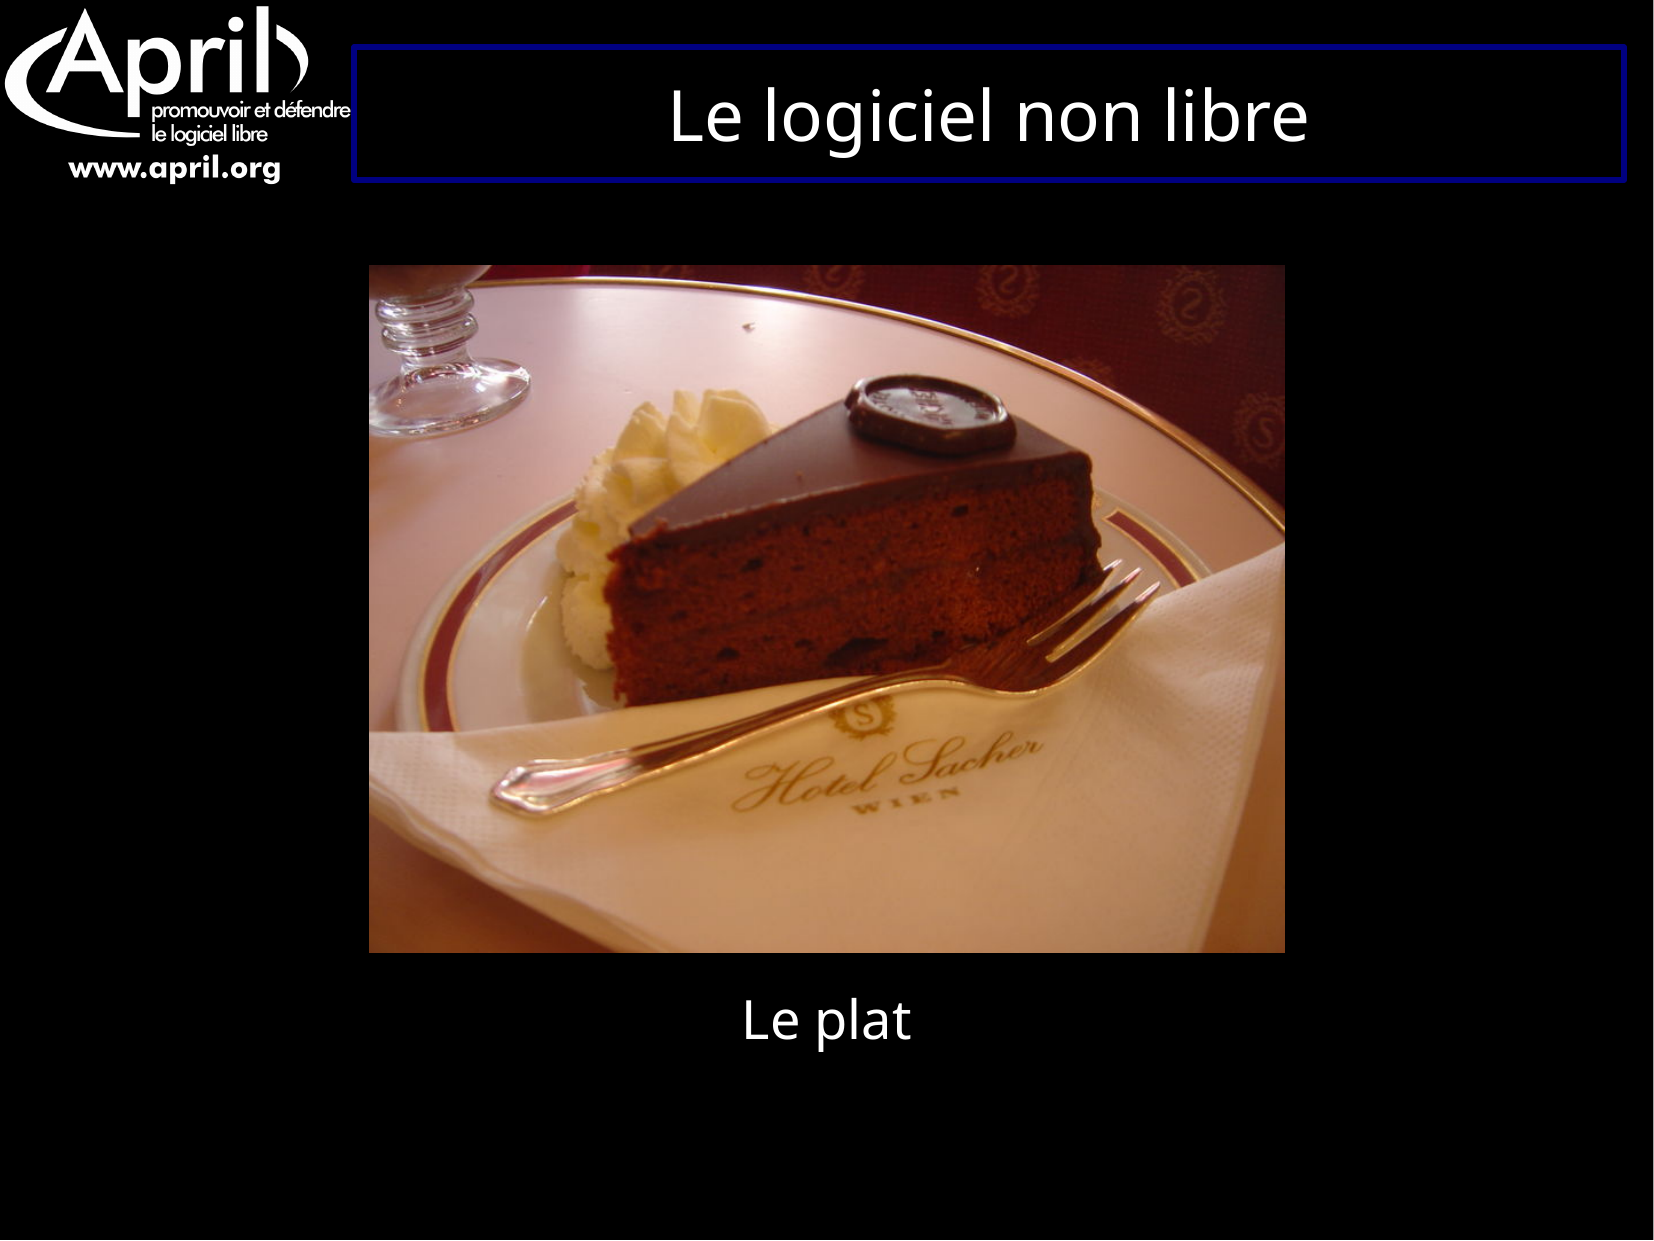

# Le logiciel non libre
Le plat